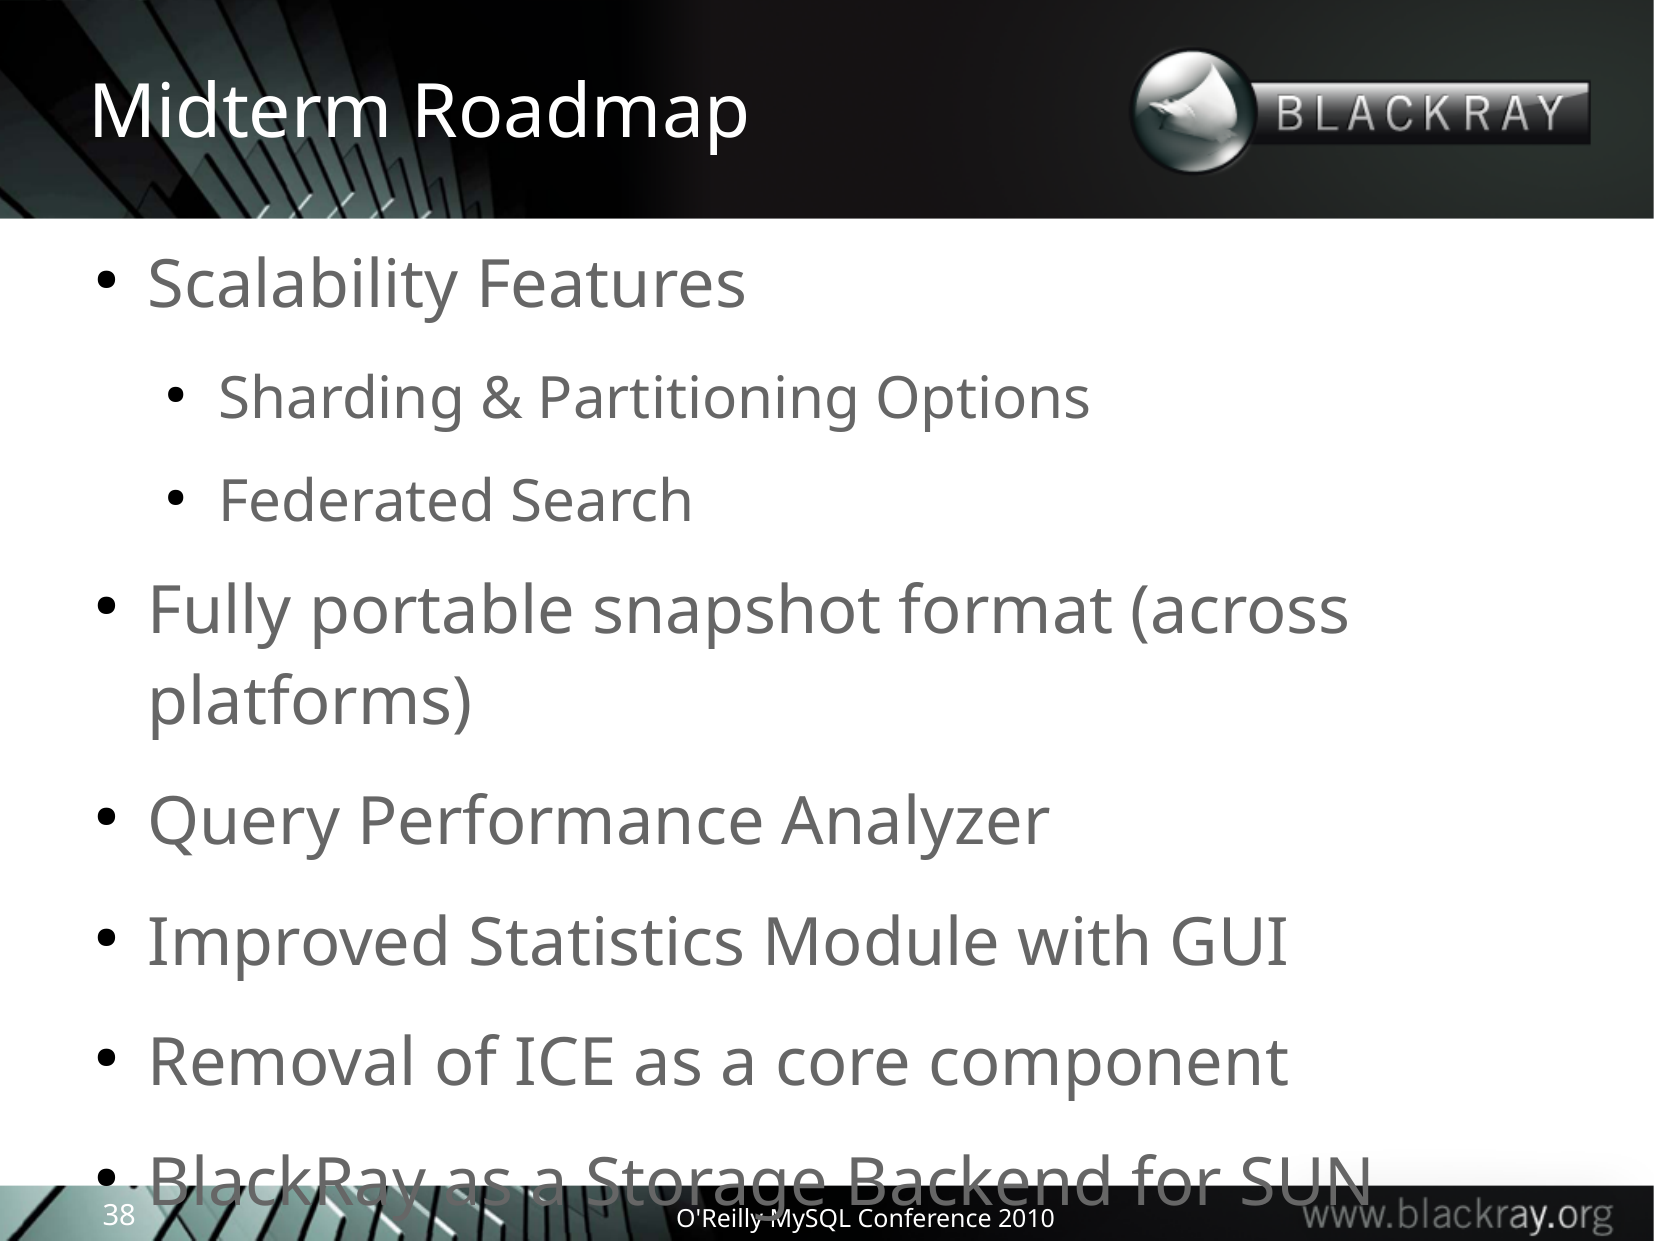

# Midterm Roadmap
Scalability Features
Sharding & Partitioning Options
Federated Search
Fully portable snapshot format (across platforms)
Query Performance Analyzer
Improved Statistics Module with GUI
Removal of ICE as a core component
BlackRay as a Storage Backend for SUN OpenDS LDAP Engine